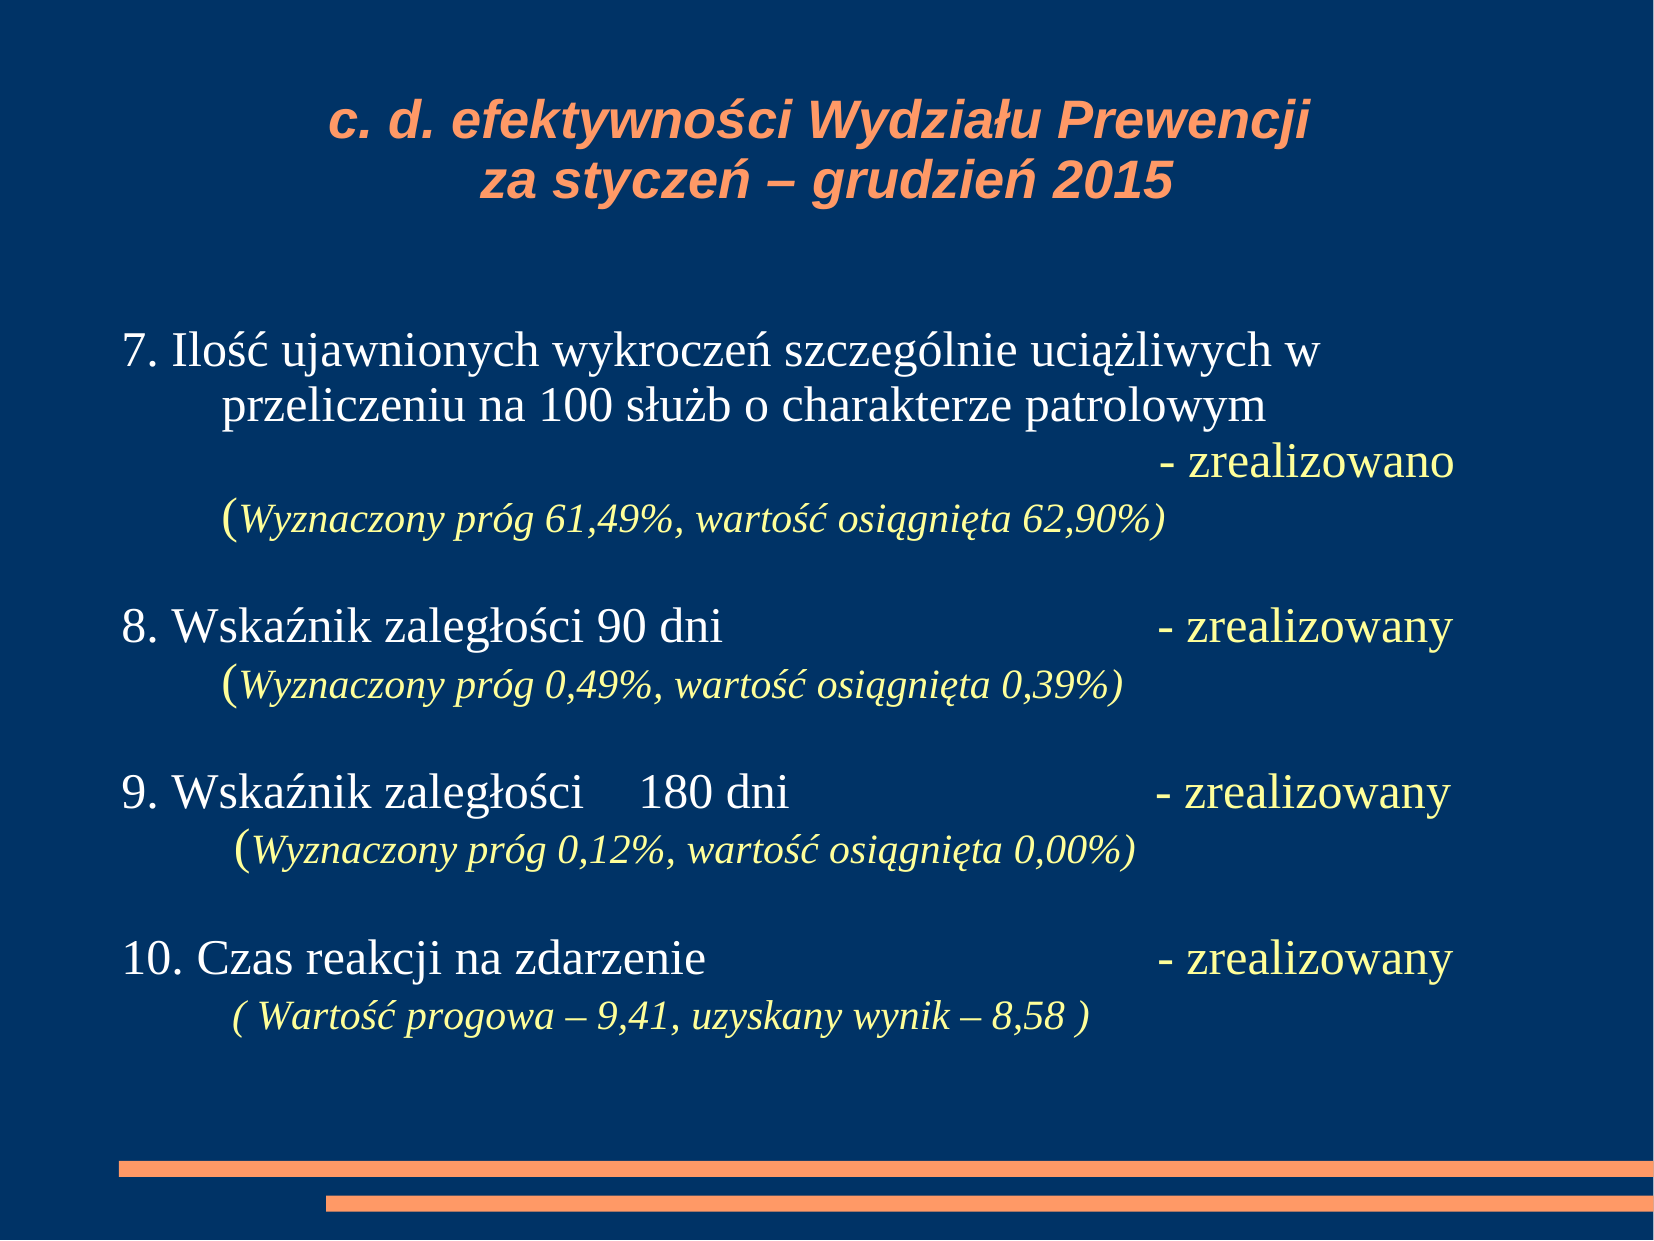

# c. d. efektywności Wydziału Prewencji za styczeń – grudzień 2015
7. Ilość ujawnionych wykroczeń szczególnie uciążliwych w przeliczeniu na 100 służb o charakterze patrolowym
 - zrealizowano
 (Wyznaczony próg 61,49%, wartość osiągnięta 62,90%)
8. Wskaźnik zaległości 90 dni				 - zrealizowany
 (Wyznaczony próg 0,49%, wartość osiągnięta 0,39%)
9. Wskaźnik zaległości 	180 dni					- zrealizowany
 (Wyznaczony próg 0,12%, wartość osiągnięta 0,00%)
10. Czas reakcji na zdarzenie					 - zrealizowany
 ( Wartość progowa – 9,41, uzyskany wynik – 8,58 )